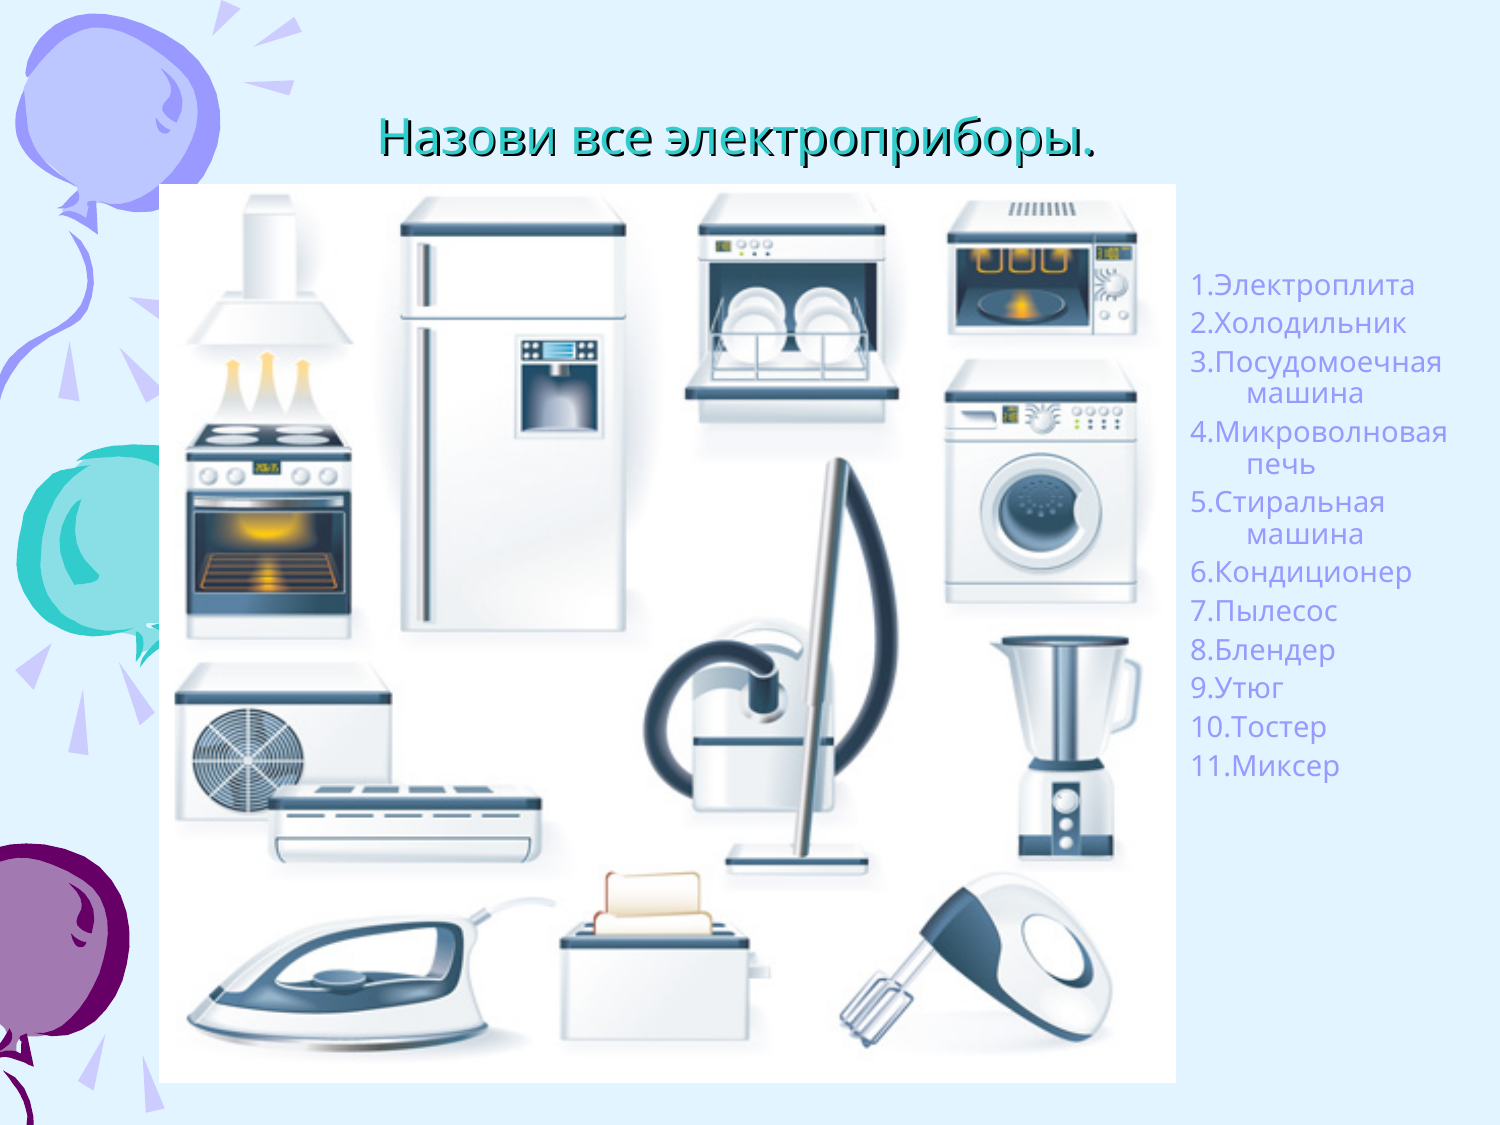

# Назови все электроприборы.
1.Электроплита
2.Холодильник
3.Посудомоечная машина
4.Микроволновая печь
5.Стиральная машина
6.Кондиционер
7.Пылесос
8.Блендер
9.Утюг
10.Тостер
11.Миксер